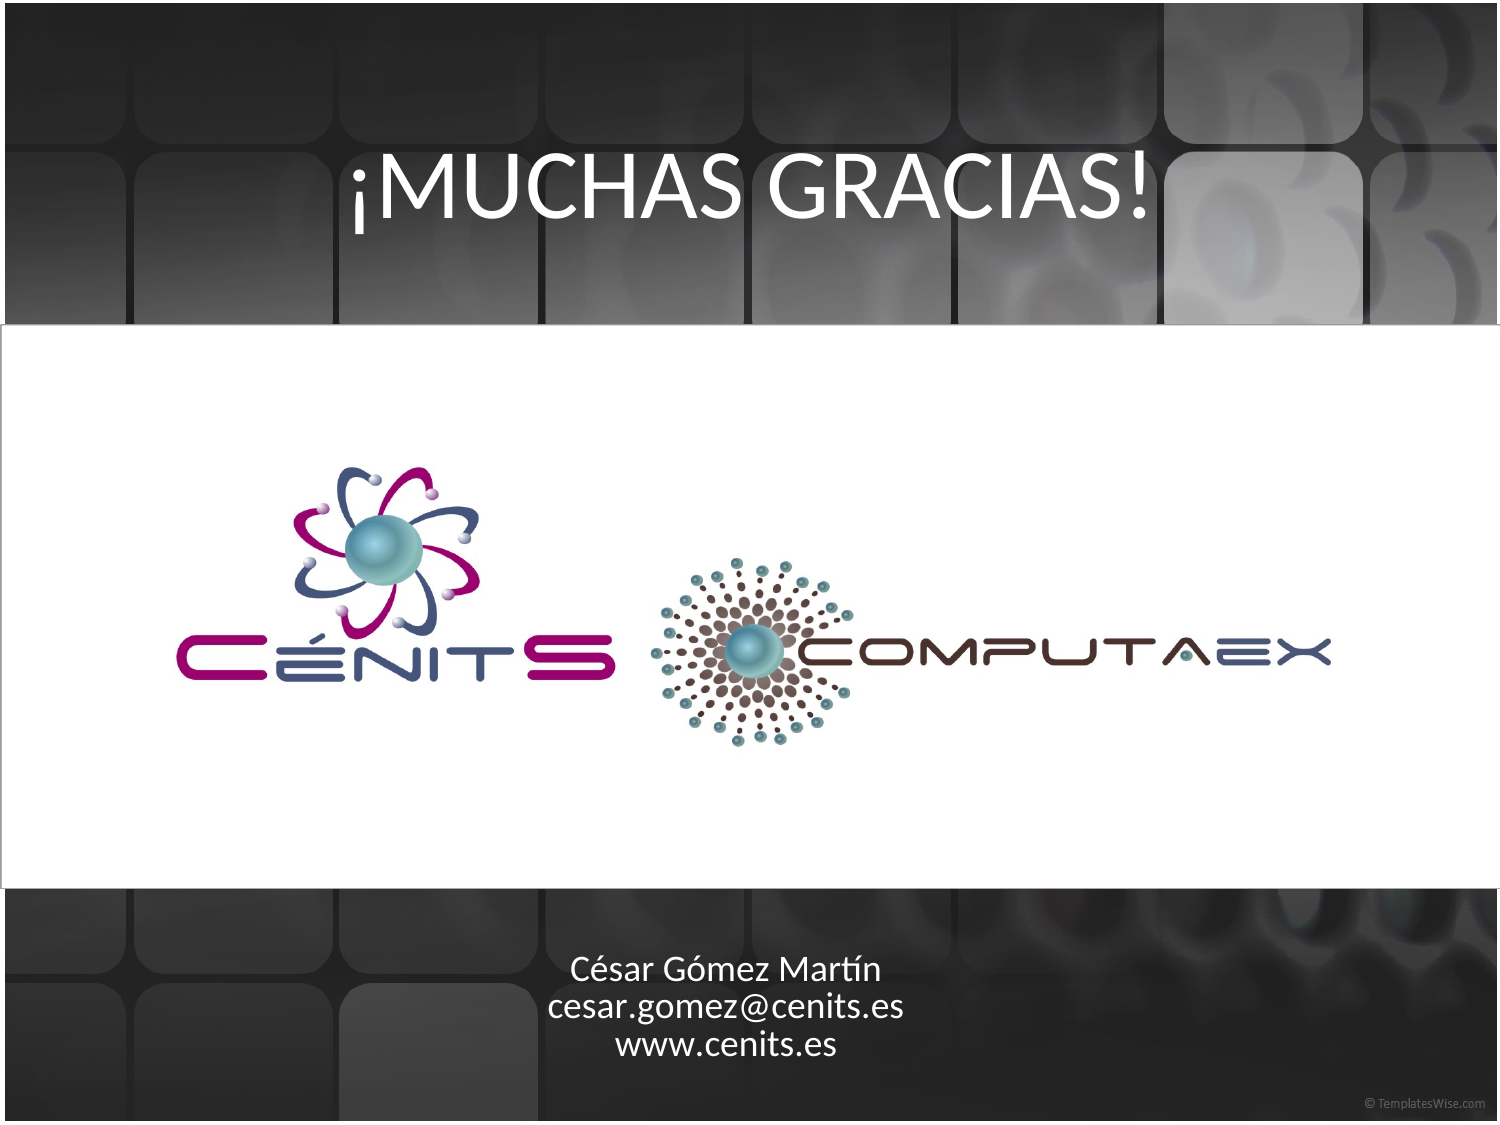

¡MUCHAS GRACIAS!
# César Gómez Martín cesar.gomez@cenits.es www.cenits.es